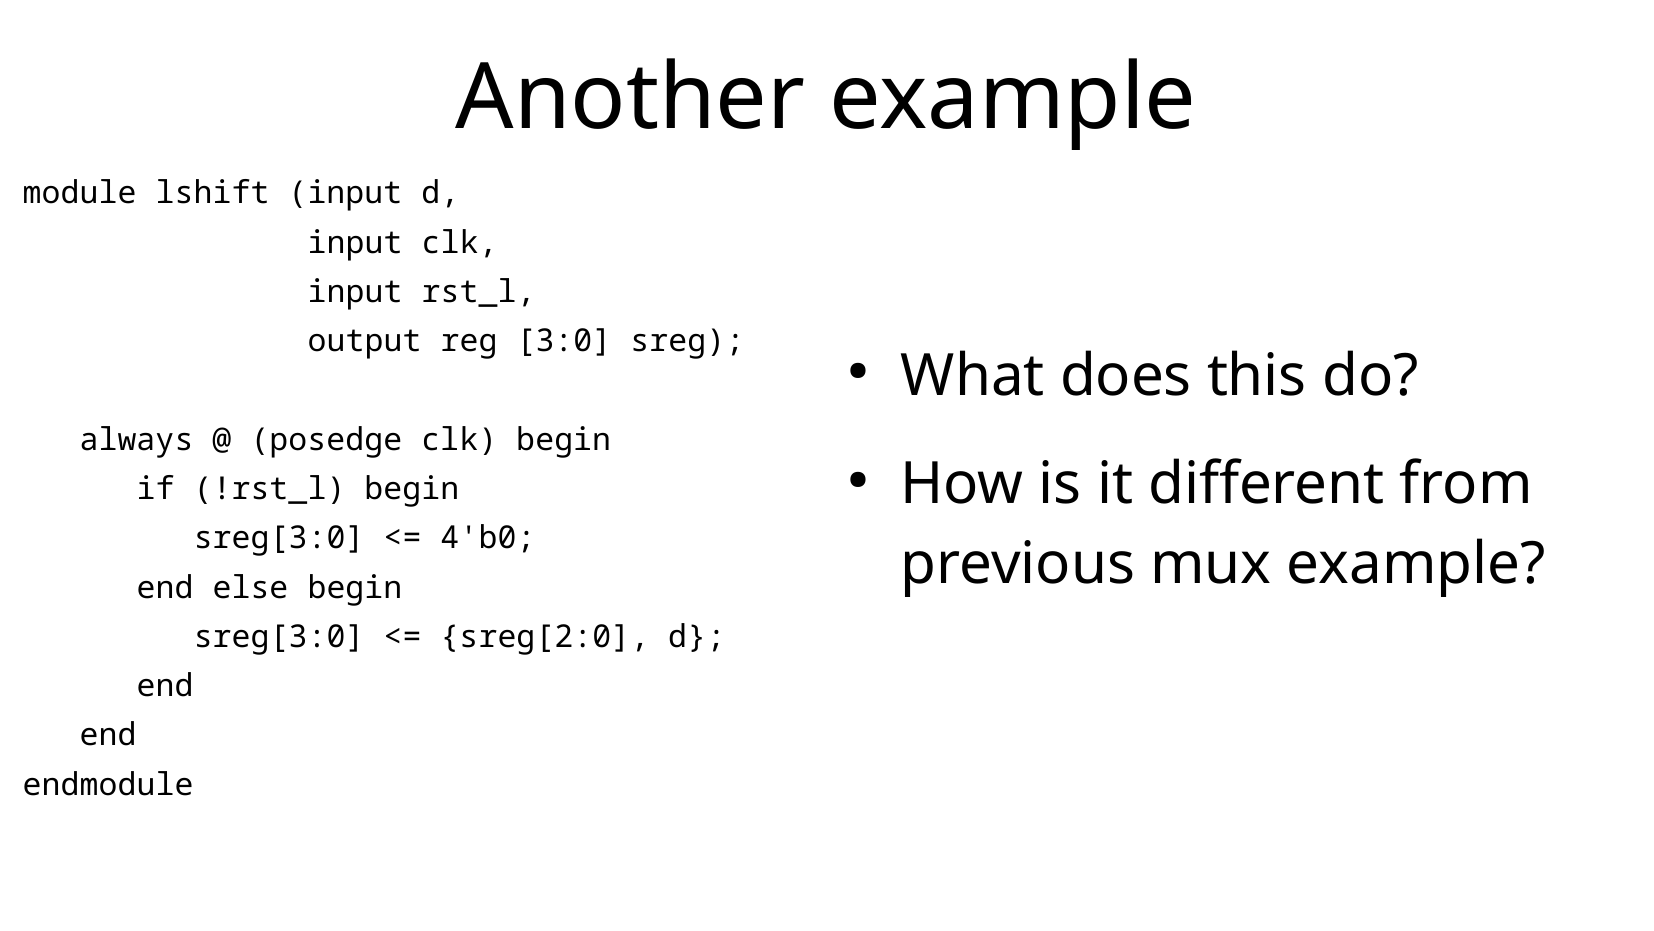

# Another example
module lshift (input d,
 input clk,
 input rst_l,
 output reg [3:0] sreg);
 always @ (posedge clk) begin
 if (!rst_l) begin
 sreg[3:0] <= 4'b0;
 end else begin
 sreg[3:0] <= {sreg[2:0], d};
 end
 end
endmodule
What does this do?
How is it different from previous mux example?